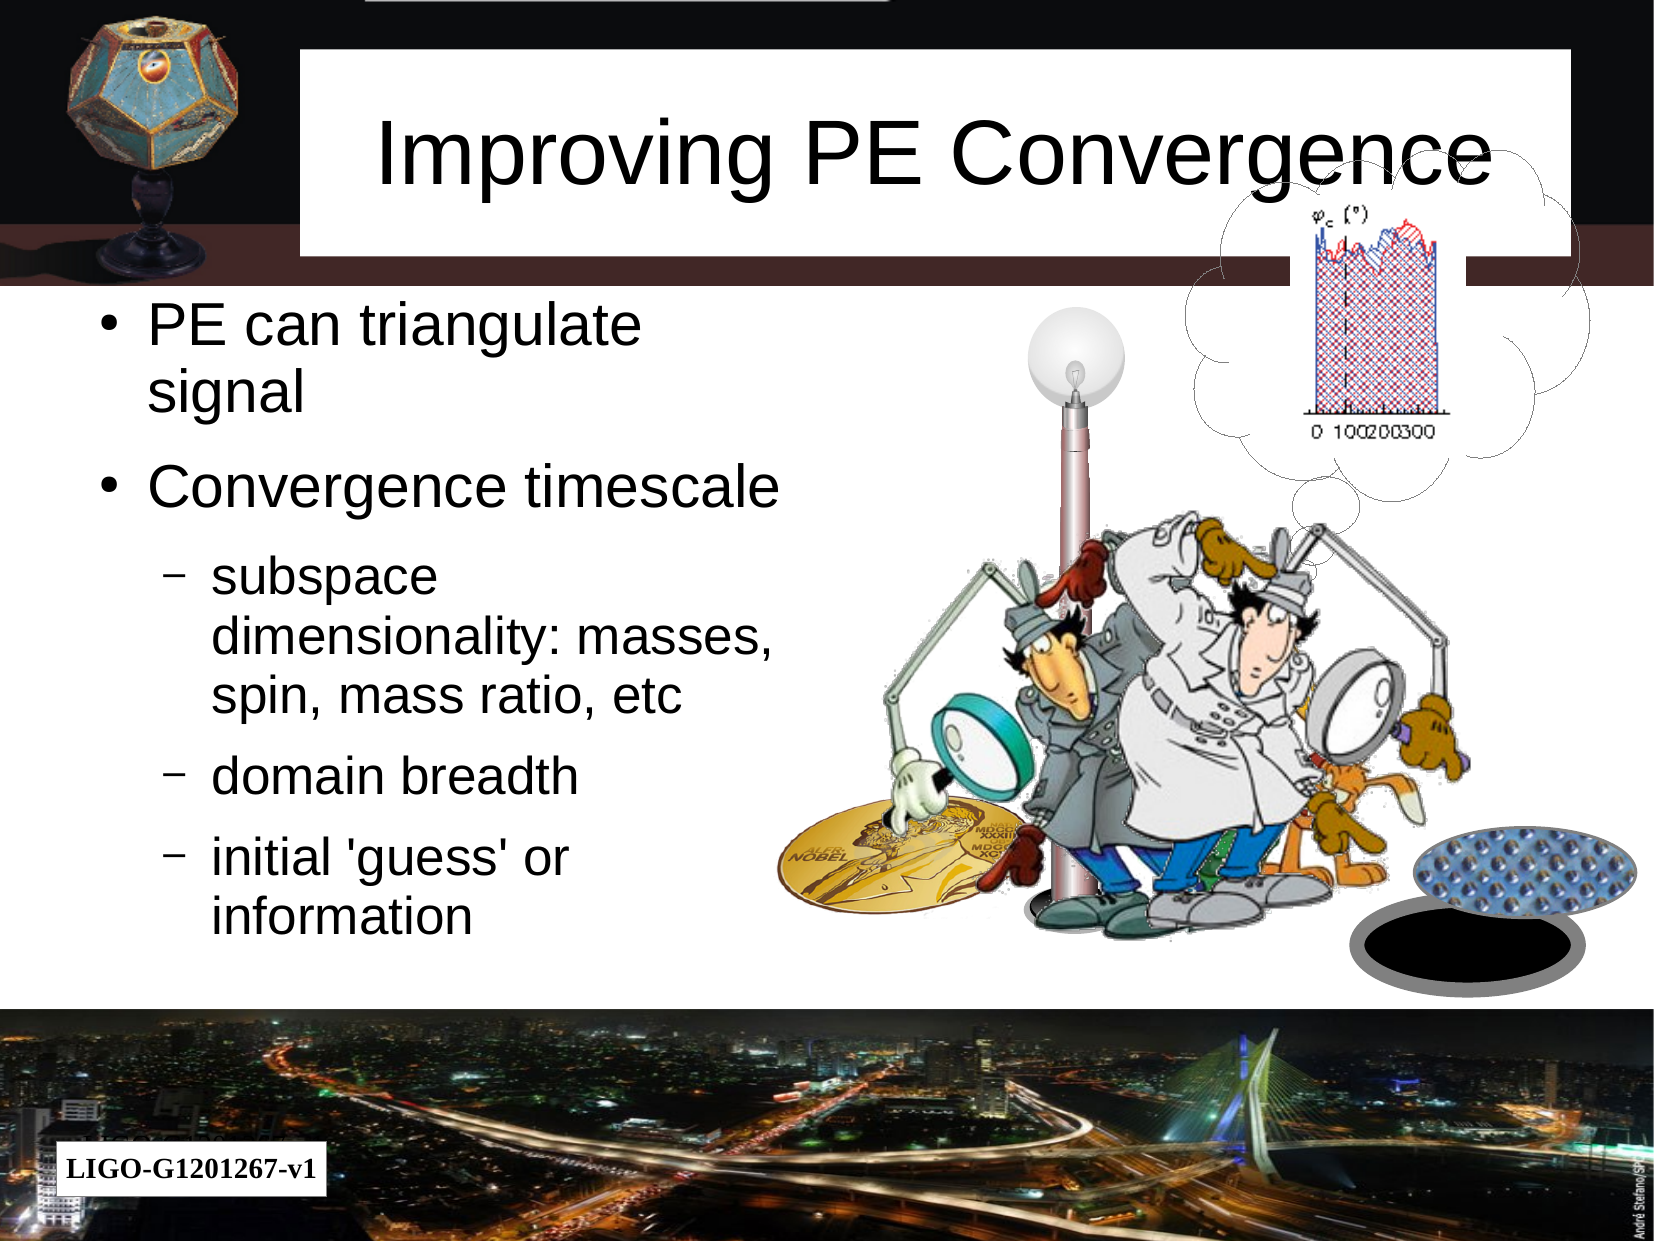

# Improving PE Convergence
PE can triangulate signal
Convergence timescale
subspace dimensionality: masses, spin, mass ratio, etc
domain breadth
initial 'guess' or information